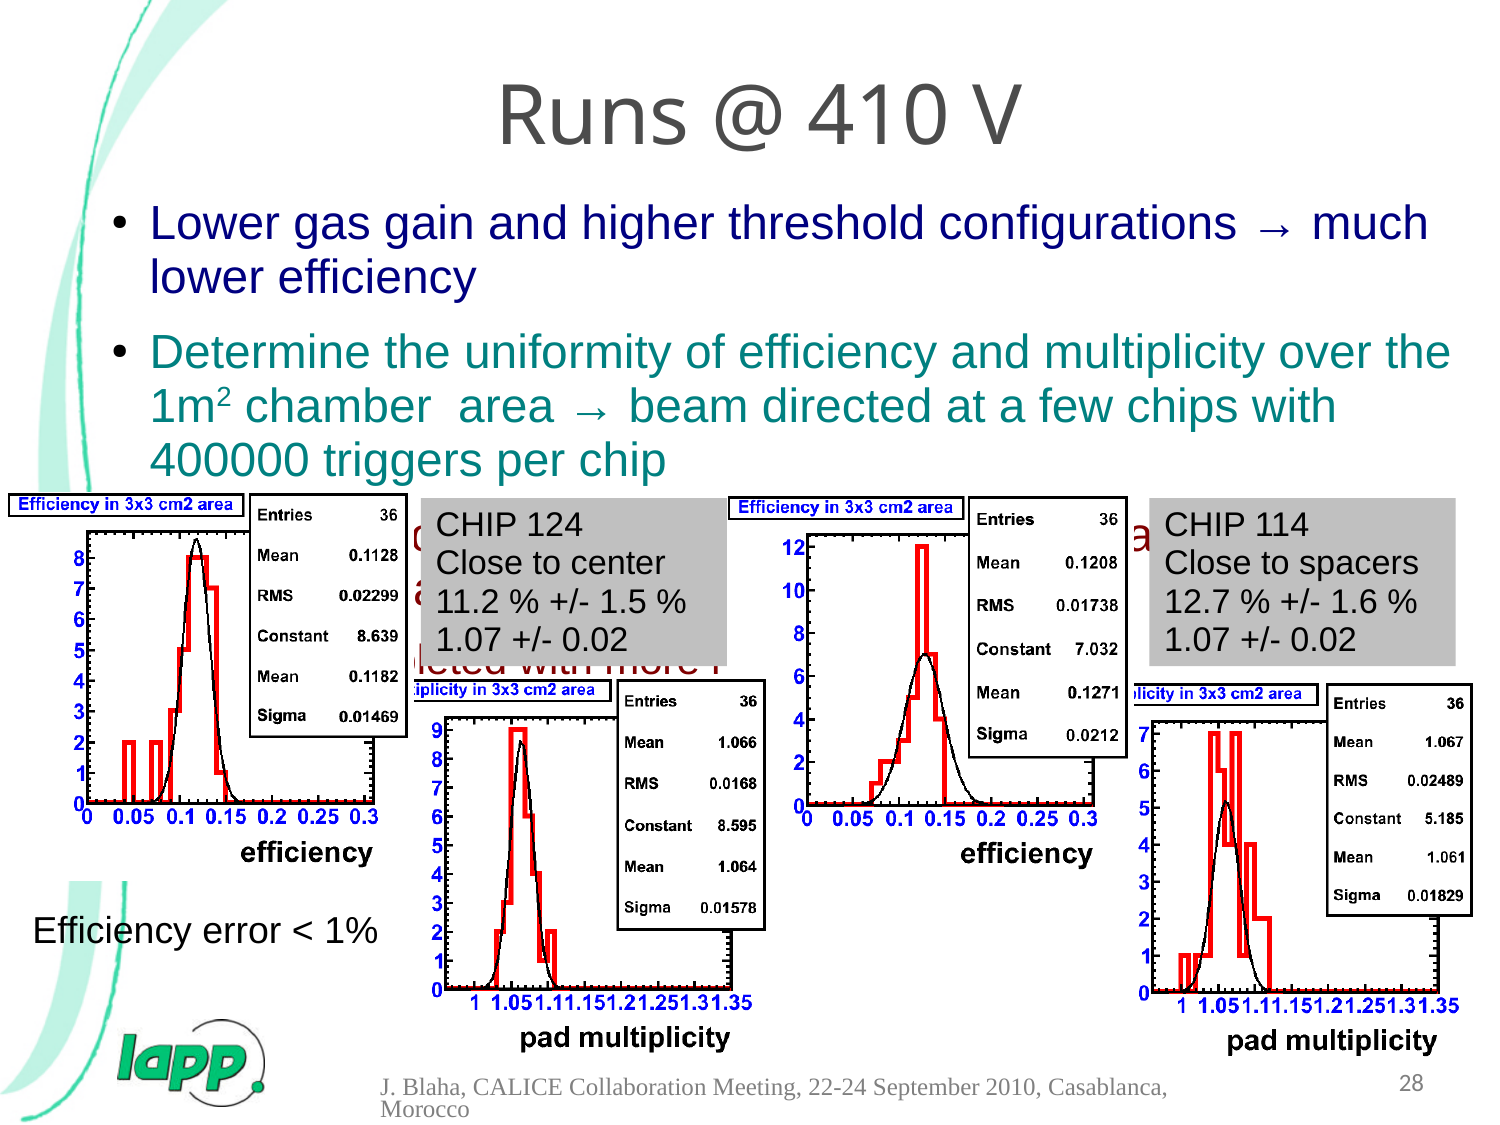

Runs @ 410 V
# Lower gas gain and higher threshold configurations → much lower efficiency
Determine the uniformity of efficiency and multiplicity over the 1m2 chamber area → beam directed at a few chips with 400000 triggers per chip
First results on 2 chips indicate that the mean and RMS remain the same
To be completed with more results on more chips
CHIP 124
Close to center
11.2 % +/- 1.5 %
1.07 +/- 0.02
CHIP 114
Close to spacers
12.7 % +/- 1.6 %
1.07 +/- 0.02
Efficiency error < 1%
28
J. Blaha, CALICE Collaboration Meeting, 22-24 September 2010, Casablanca, Morocco